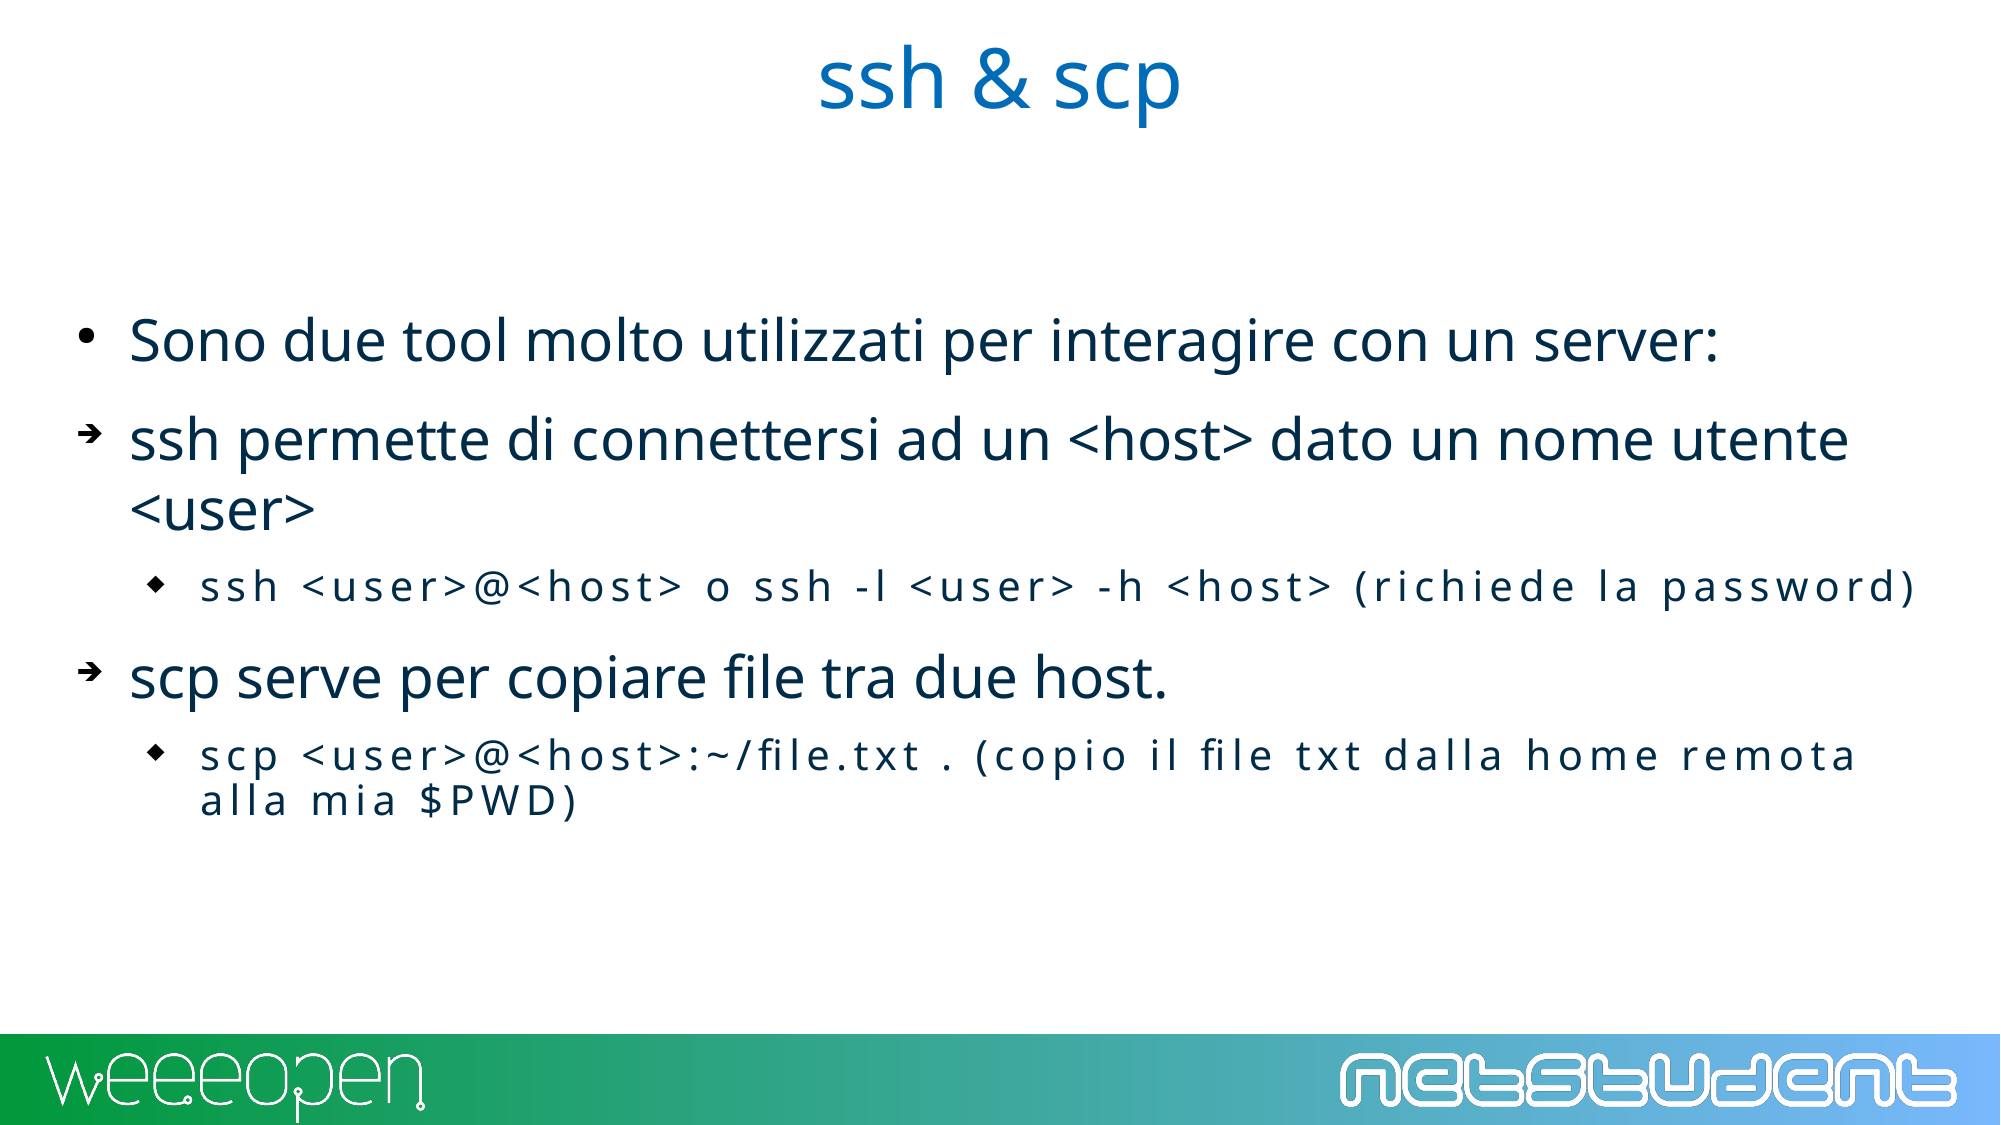

# ssh & scp
Sono due tool molto utilizzati per interagire con un server:
ssh permette di connettersi ad un <host> dato un nome utente <user>
ssh <user>@<host> o ssh -l <user> -h <host> (richiede la password)
scp serve per copiare file tra due host.
scp <user>@<host>:~/file.txt . (copio il file txt dalla home remota alla mia $PWD)